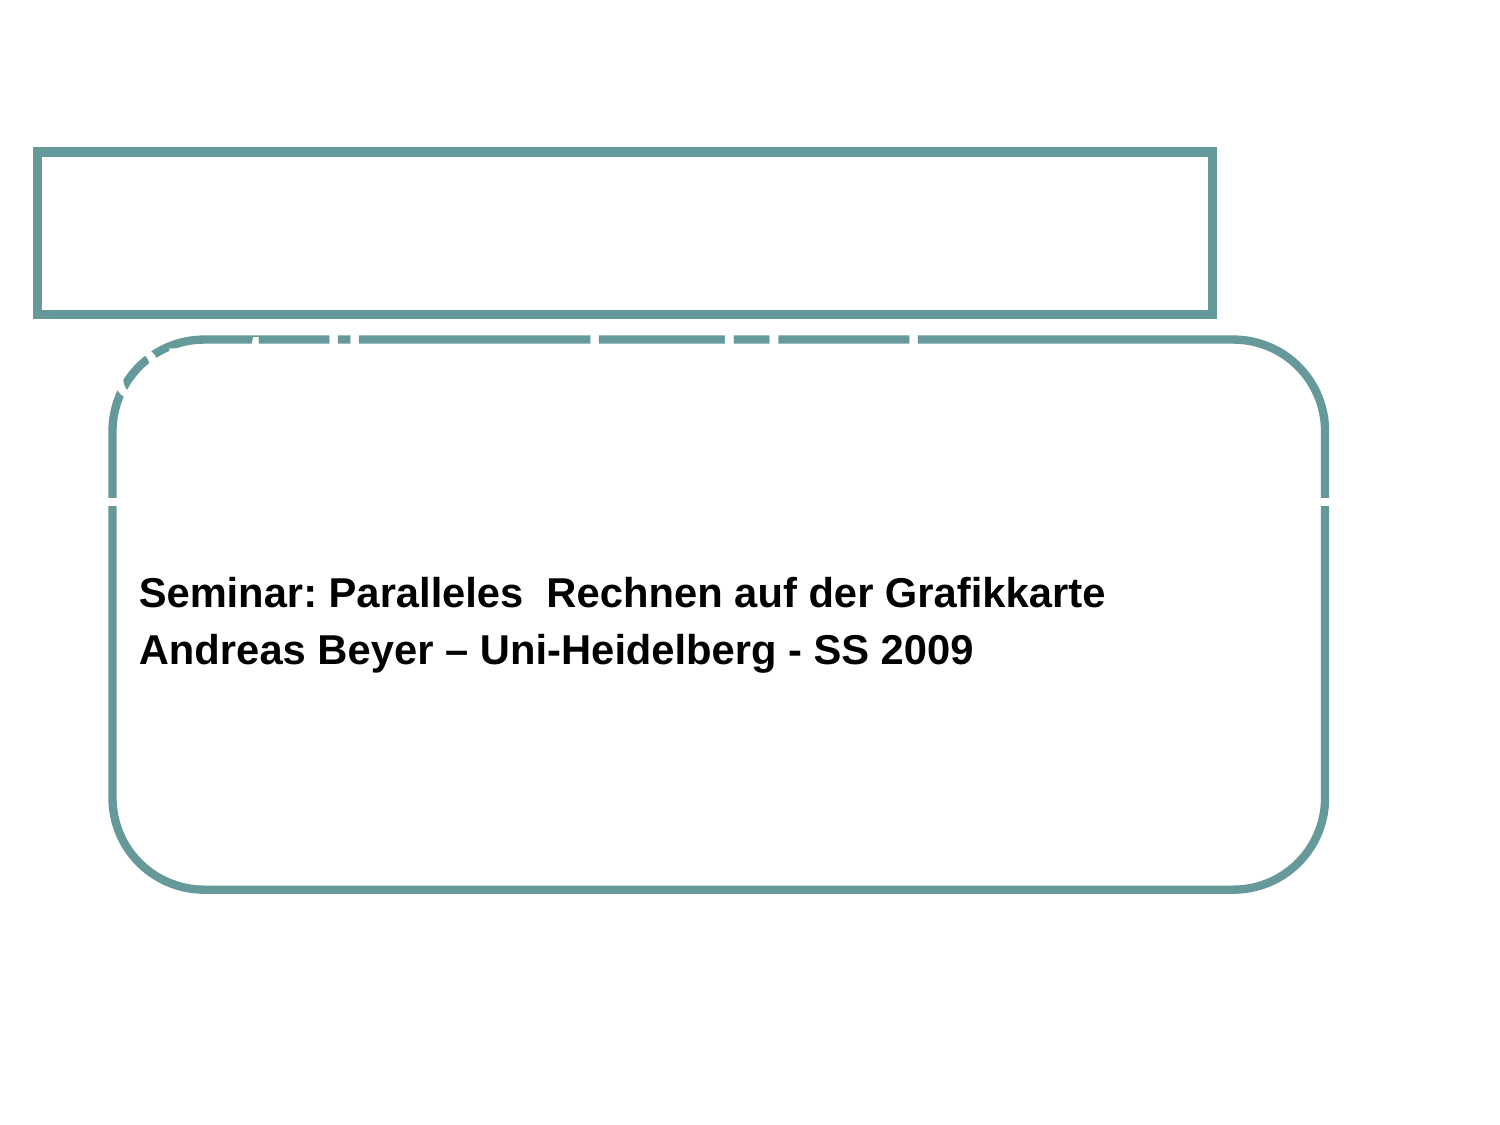

# Vorstellung der Hardware
Seminar: Paralleles Rechnen auf der Grafikkarte
Andreas Beyer – Uni-Heidelberg - SS 2009